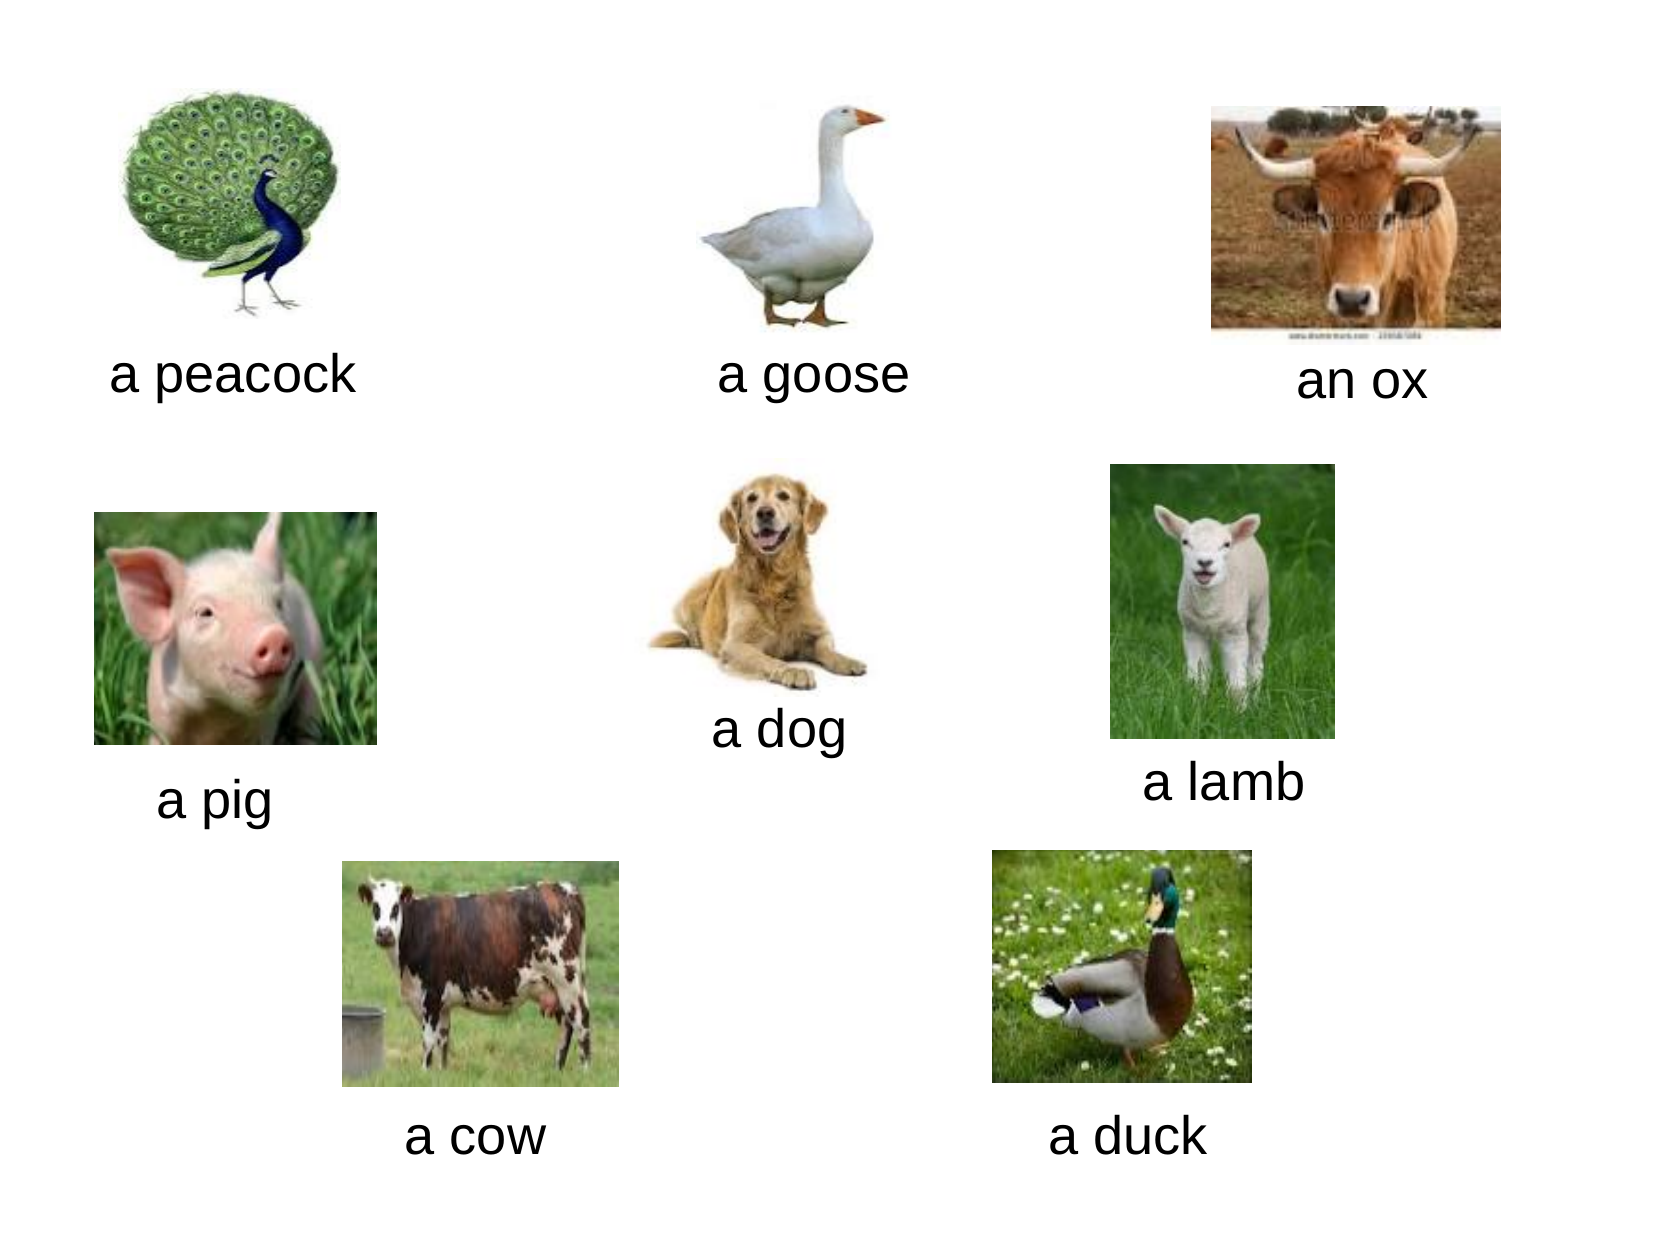

a peacock
a goose
an ox
a dog
a lamb
a pig
a cow
a duck